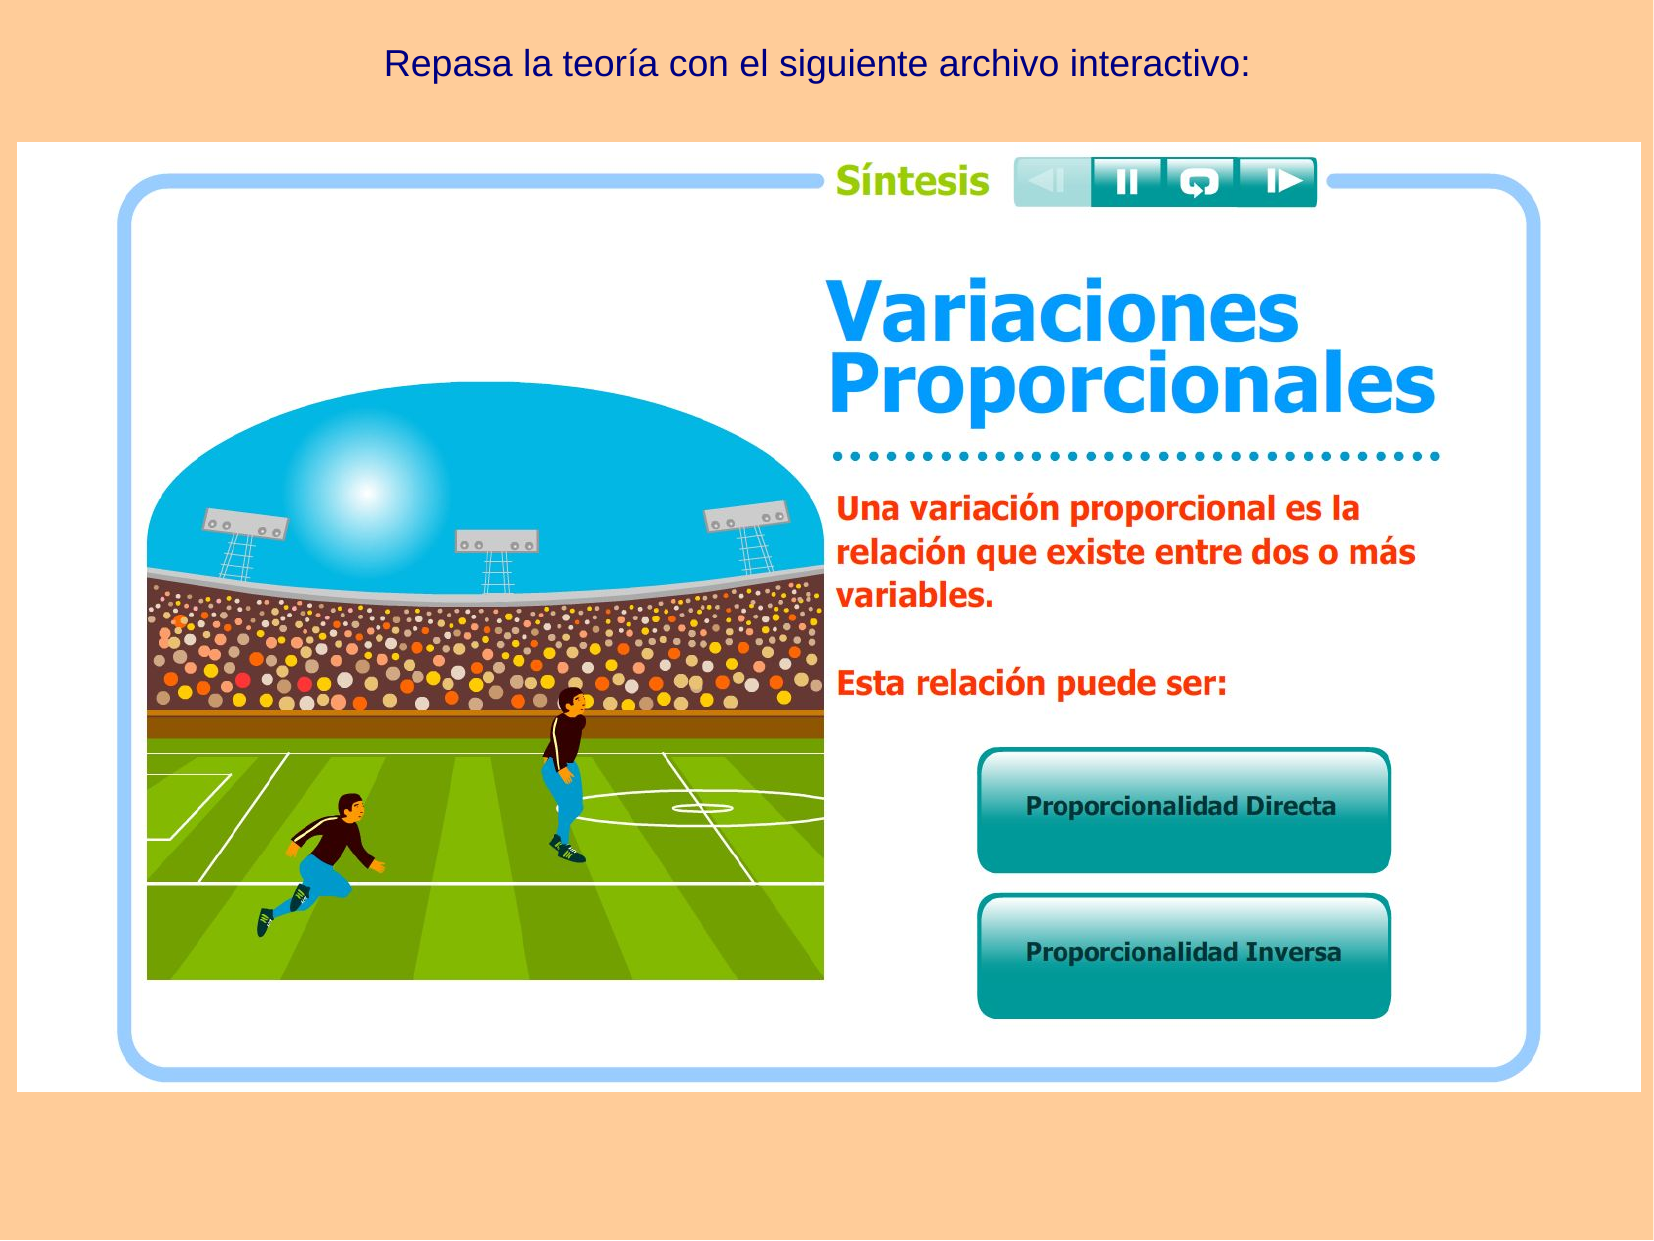

Repasa la teoría con el siguiente archivo interactivo: